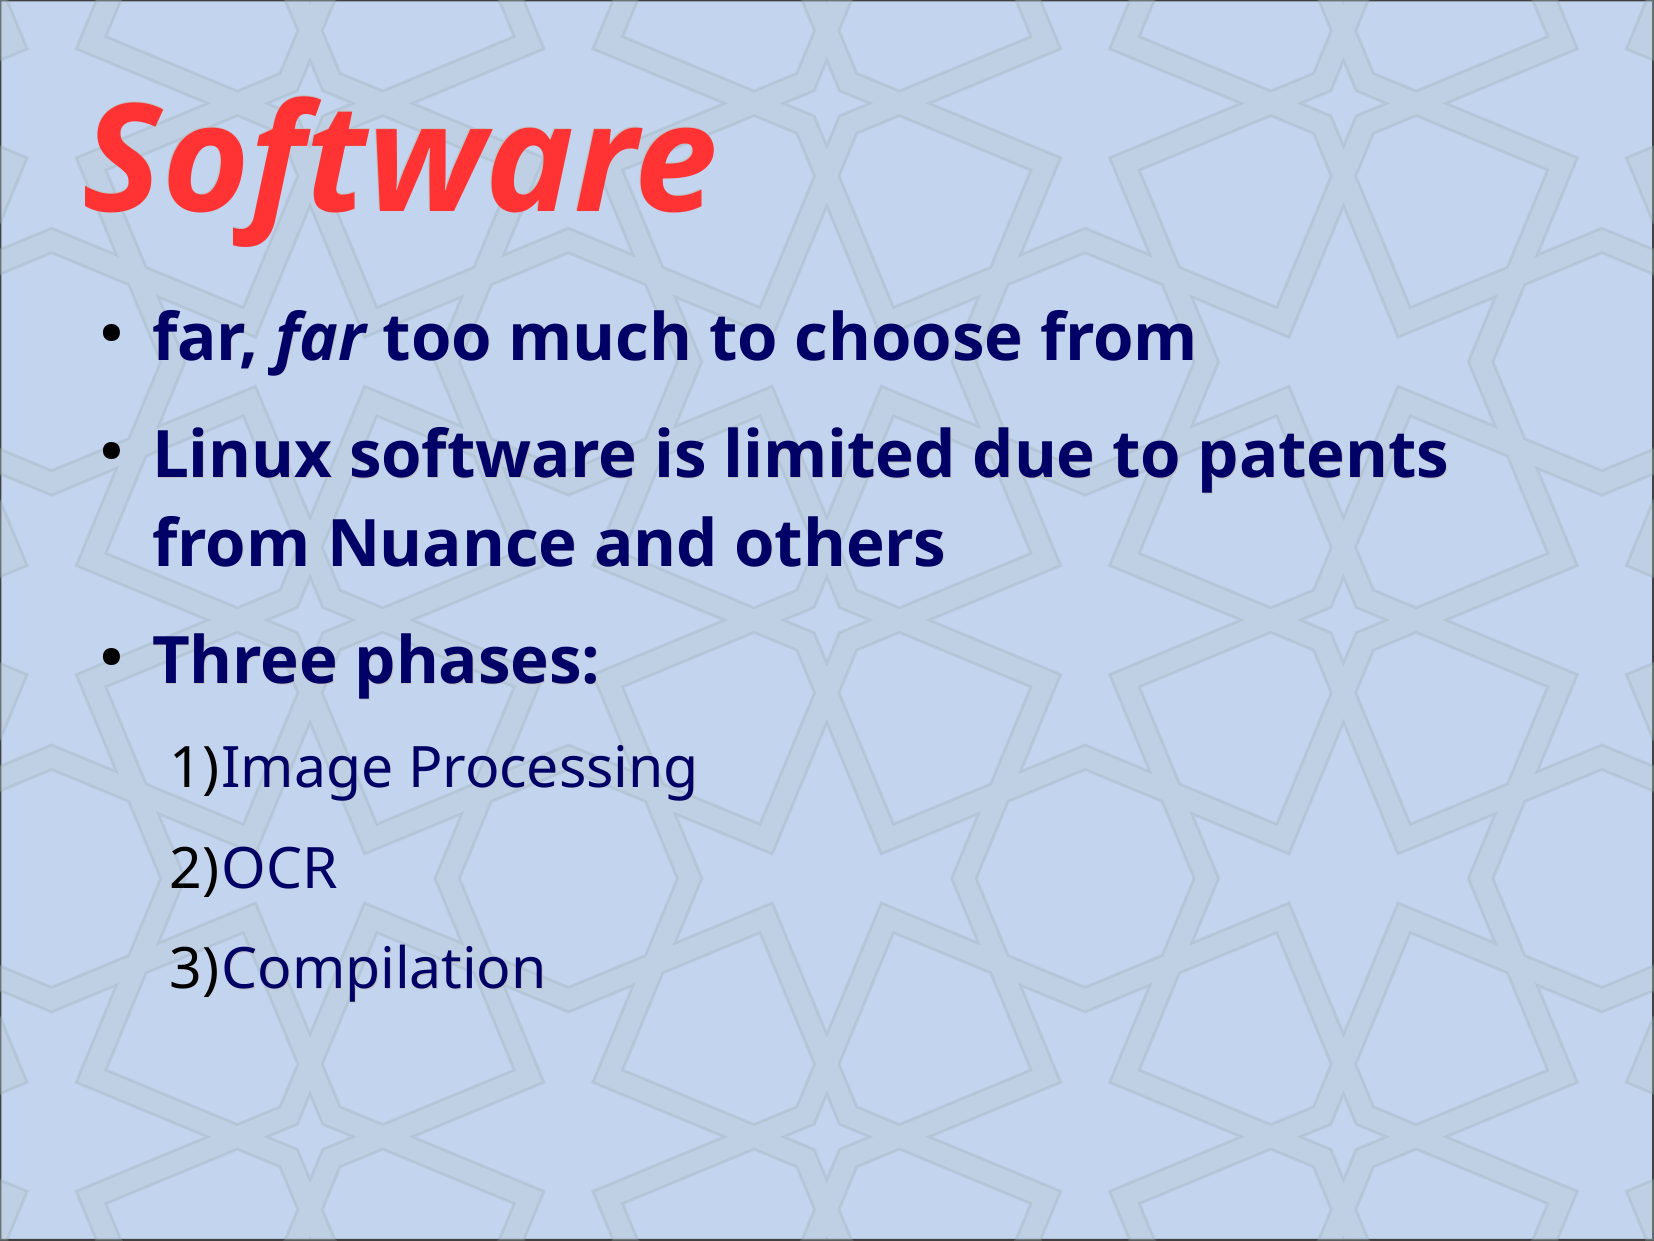

# Software
far, far too much to choose from
Linux software is limited due to patents from Nuance and others
Three phases:
Image Processing
OCR
Compilation